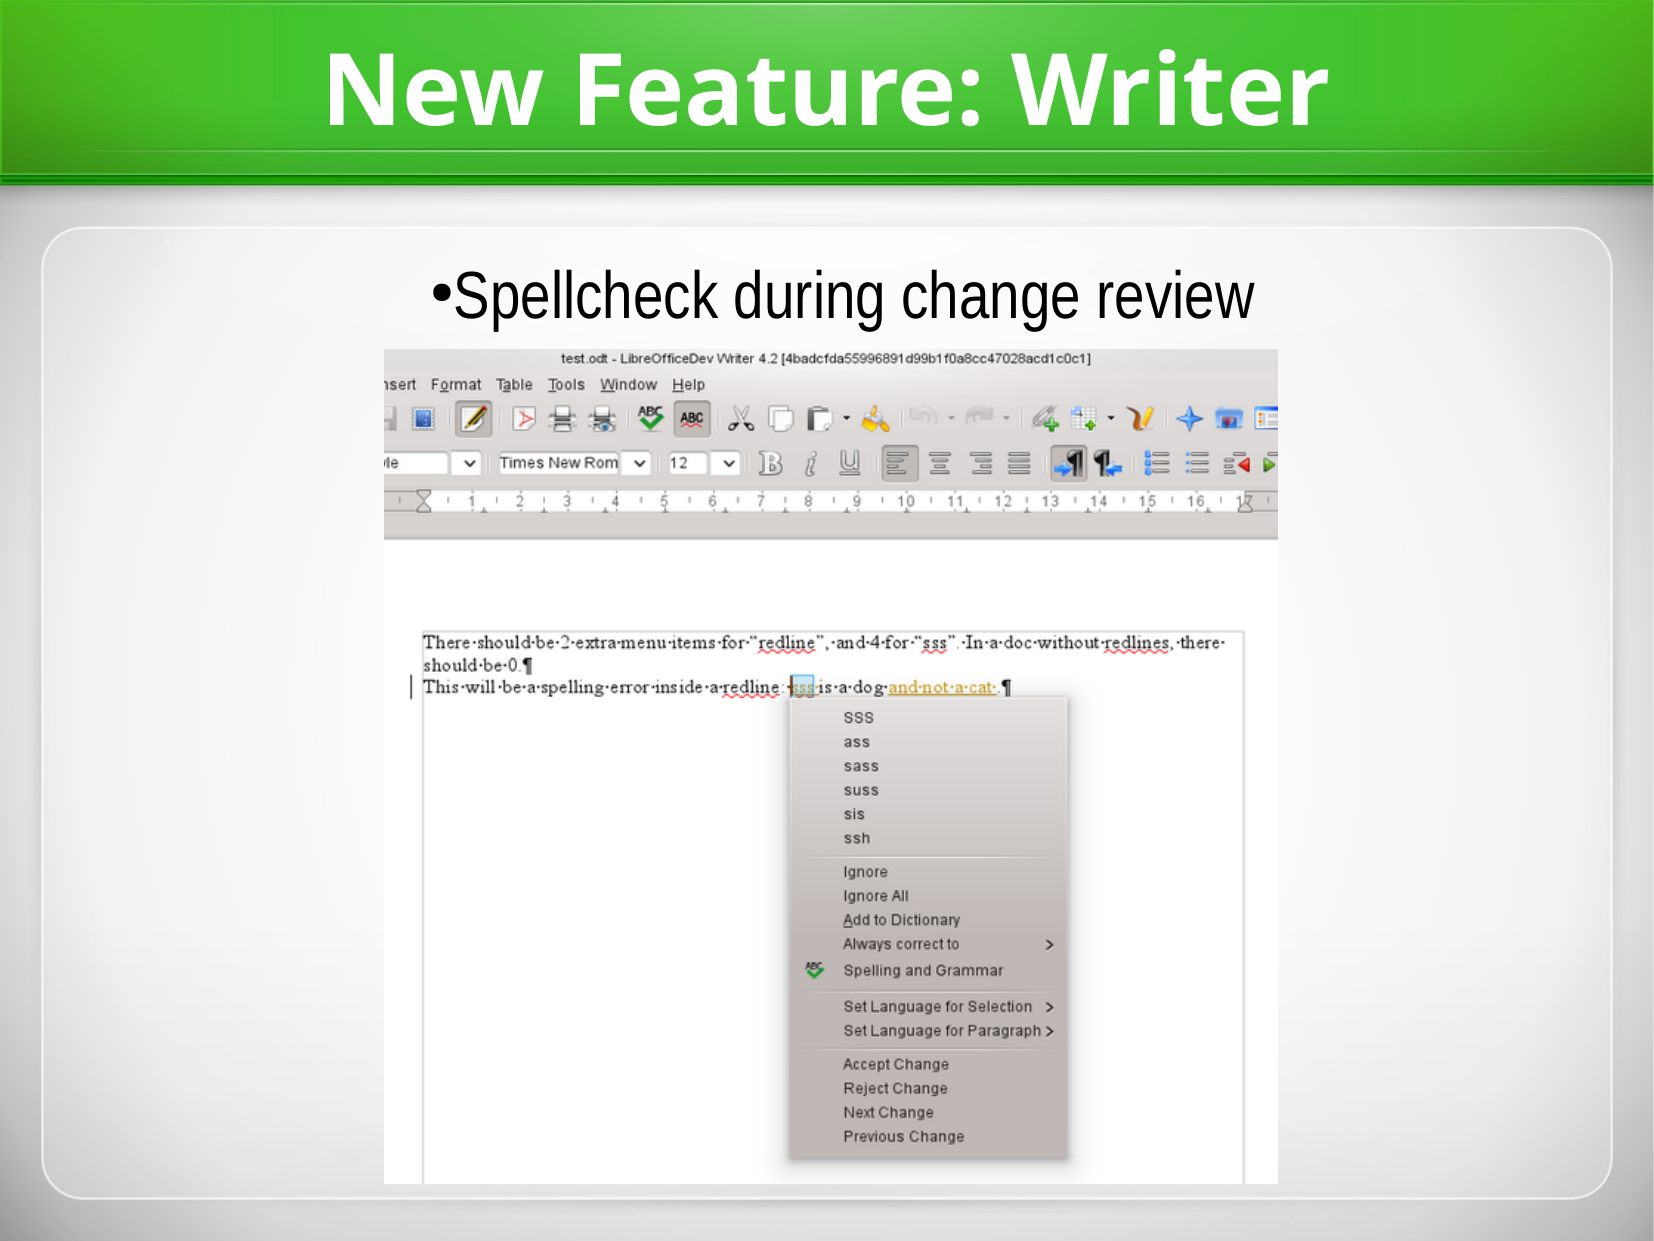

# New Feature: Writer
Spellcheck during change review